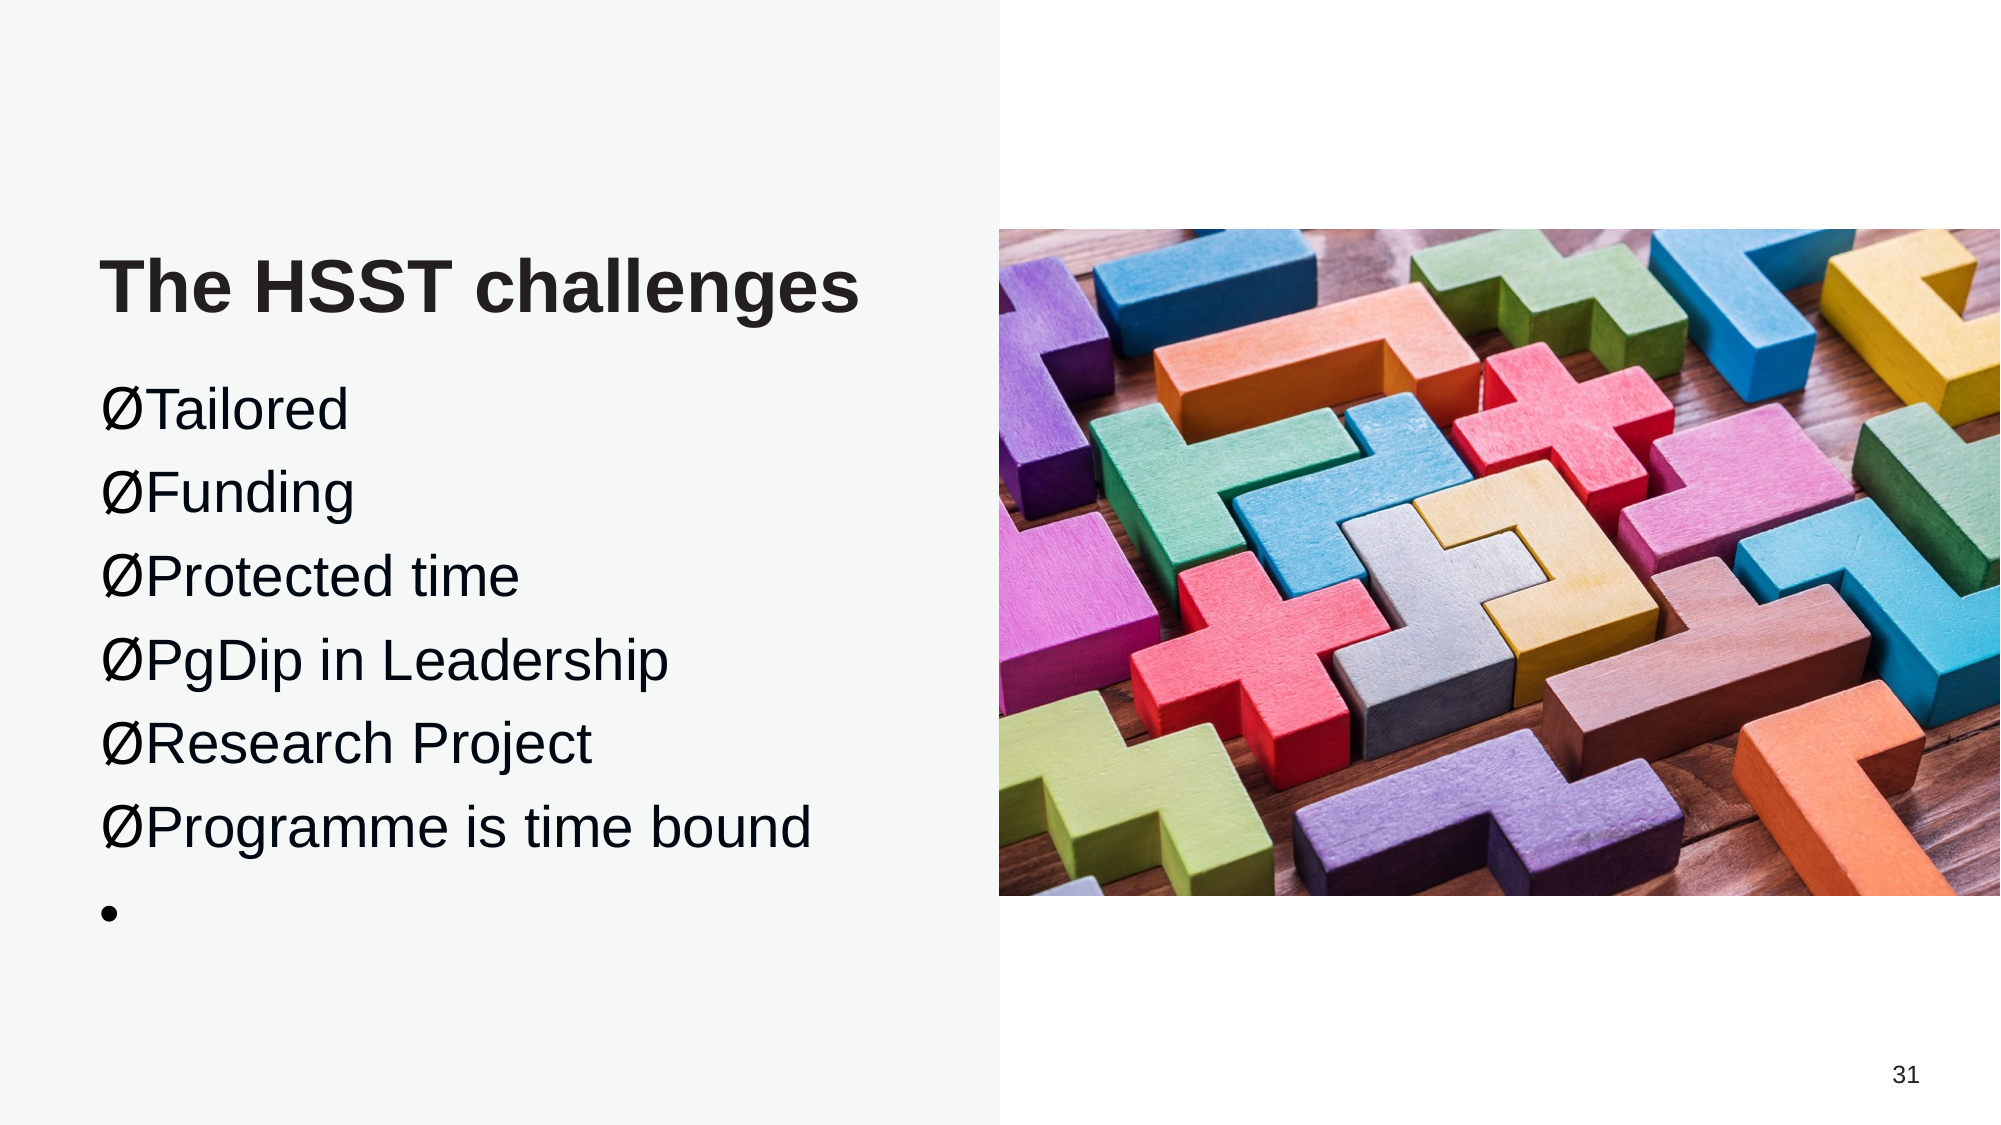

# The HSST challenges
Tailored
Funding
Protected time
PgDip in Leadership
Research Project
Programme is time bound